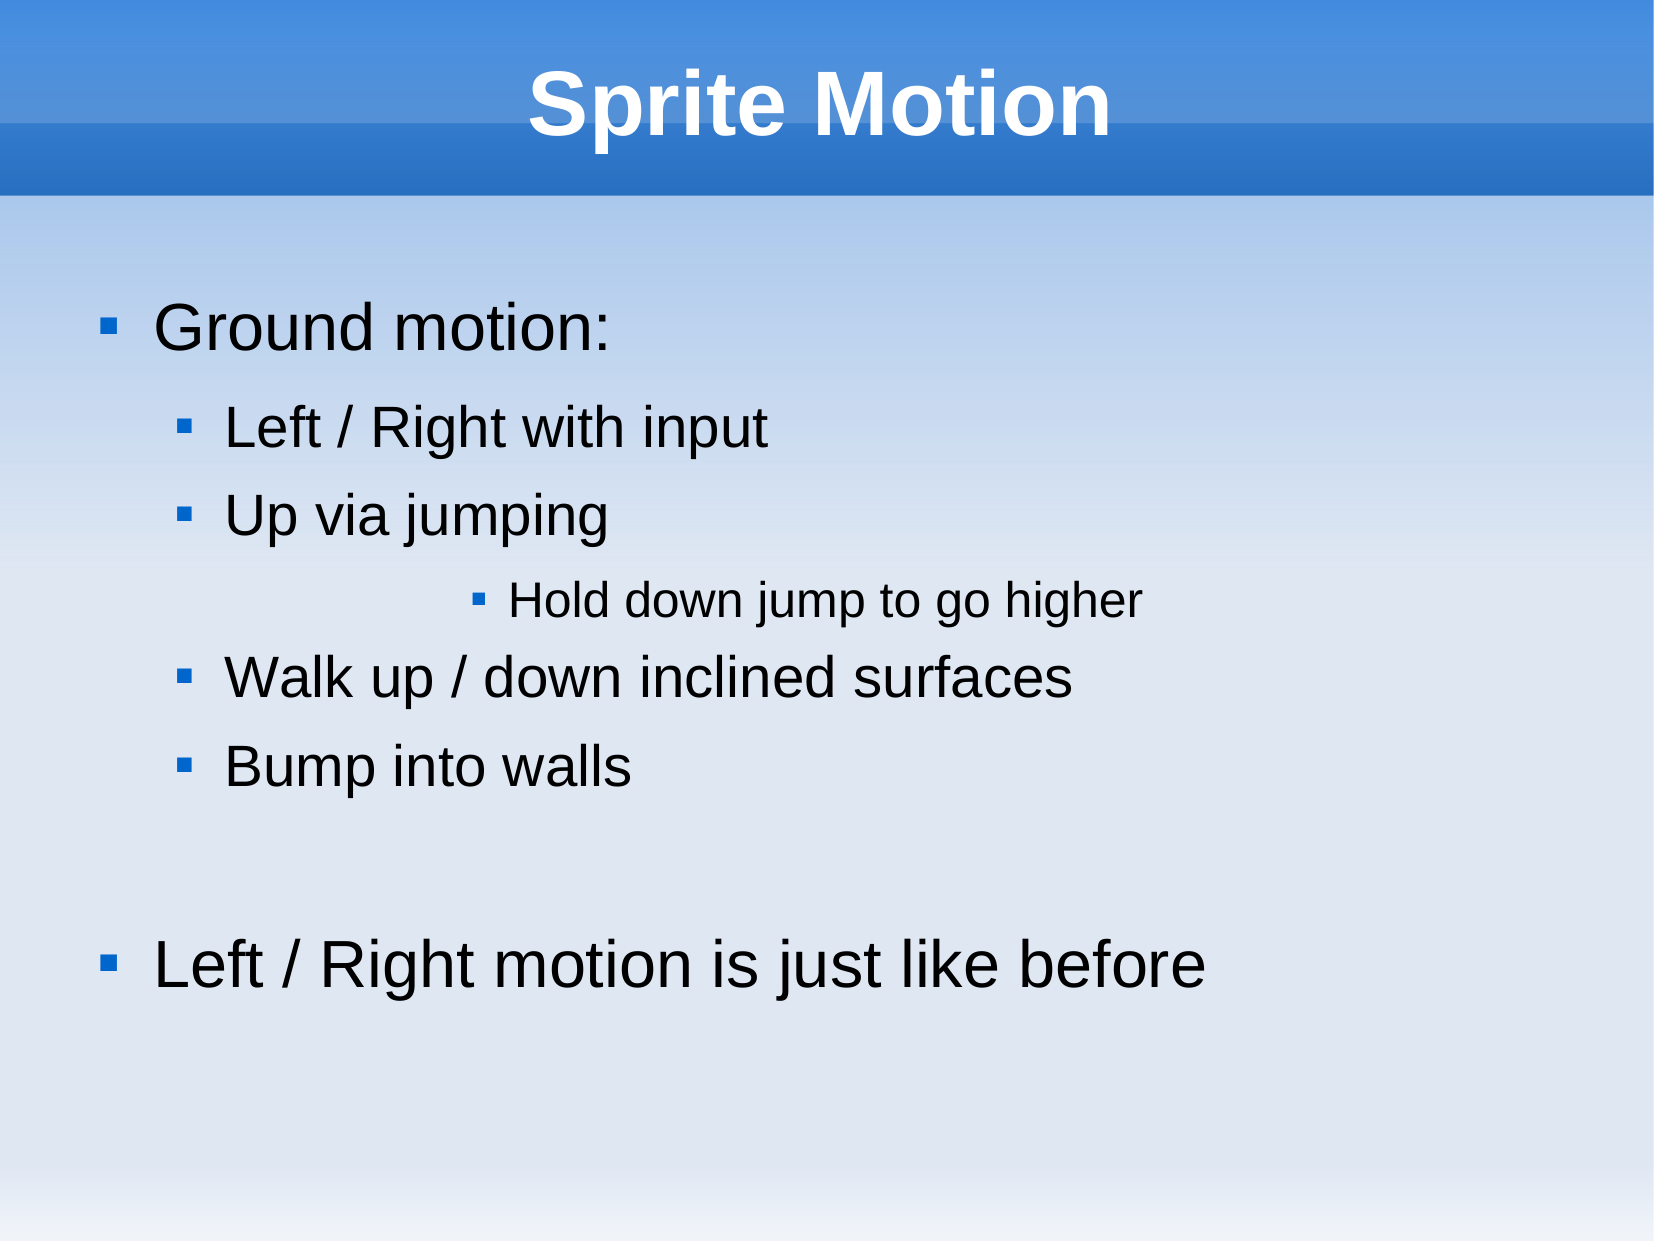

# Sprite Motion
Ground motion:
Left / Right with input
Up via jumping
Hold down jump to go higher
Walk up / down inclined surfaces
Bump into walls
Left / Right motion is just like before